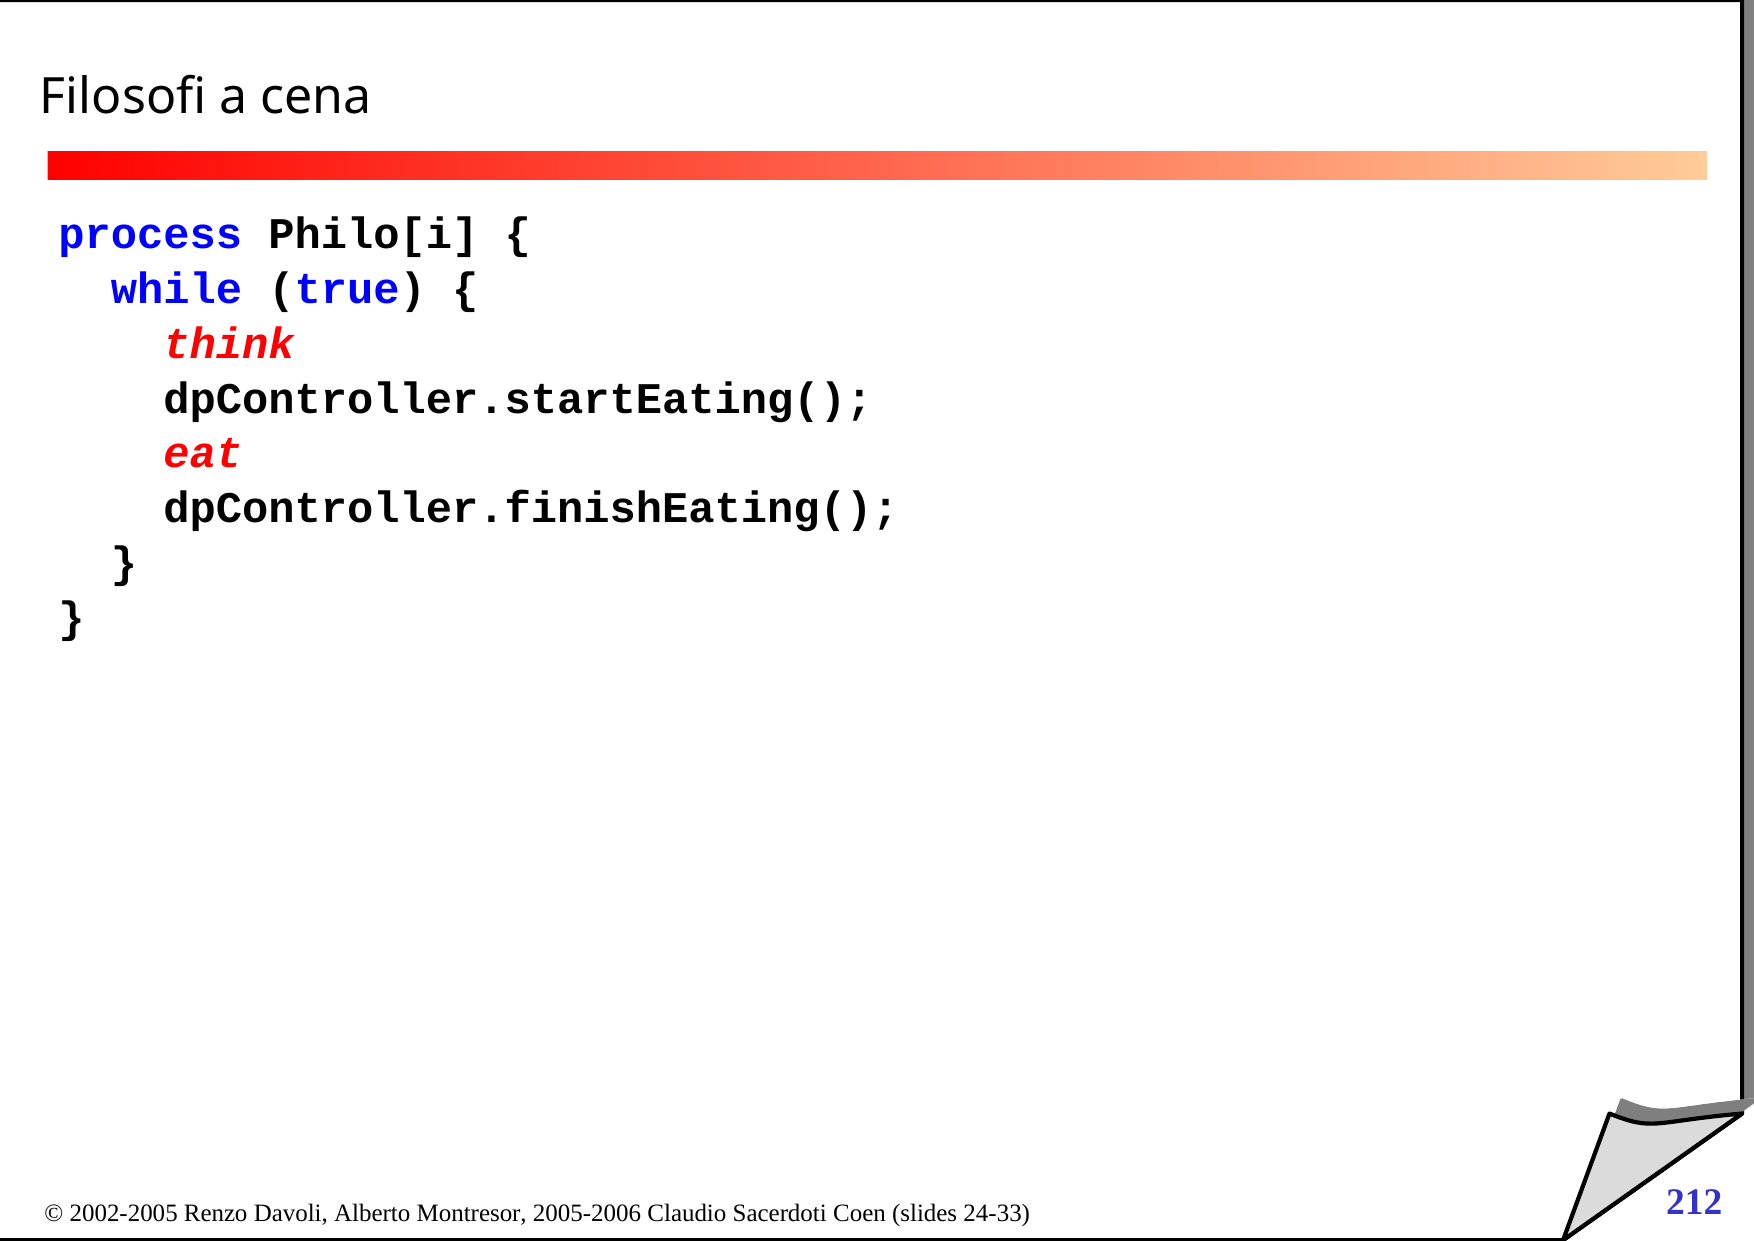

# Filosofi a cena
process Philo[i] {
 while (true) {
 think
 dpController.startEating();
 eat
 dpController.finishEating();
 }
}